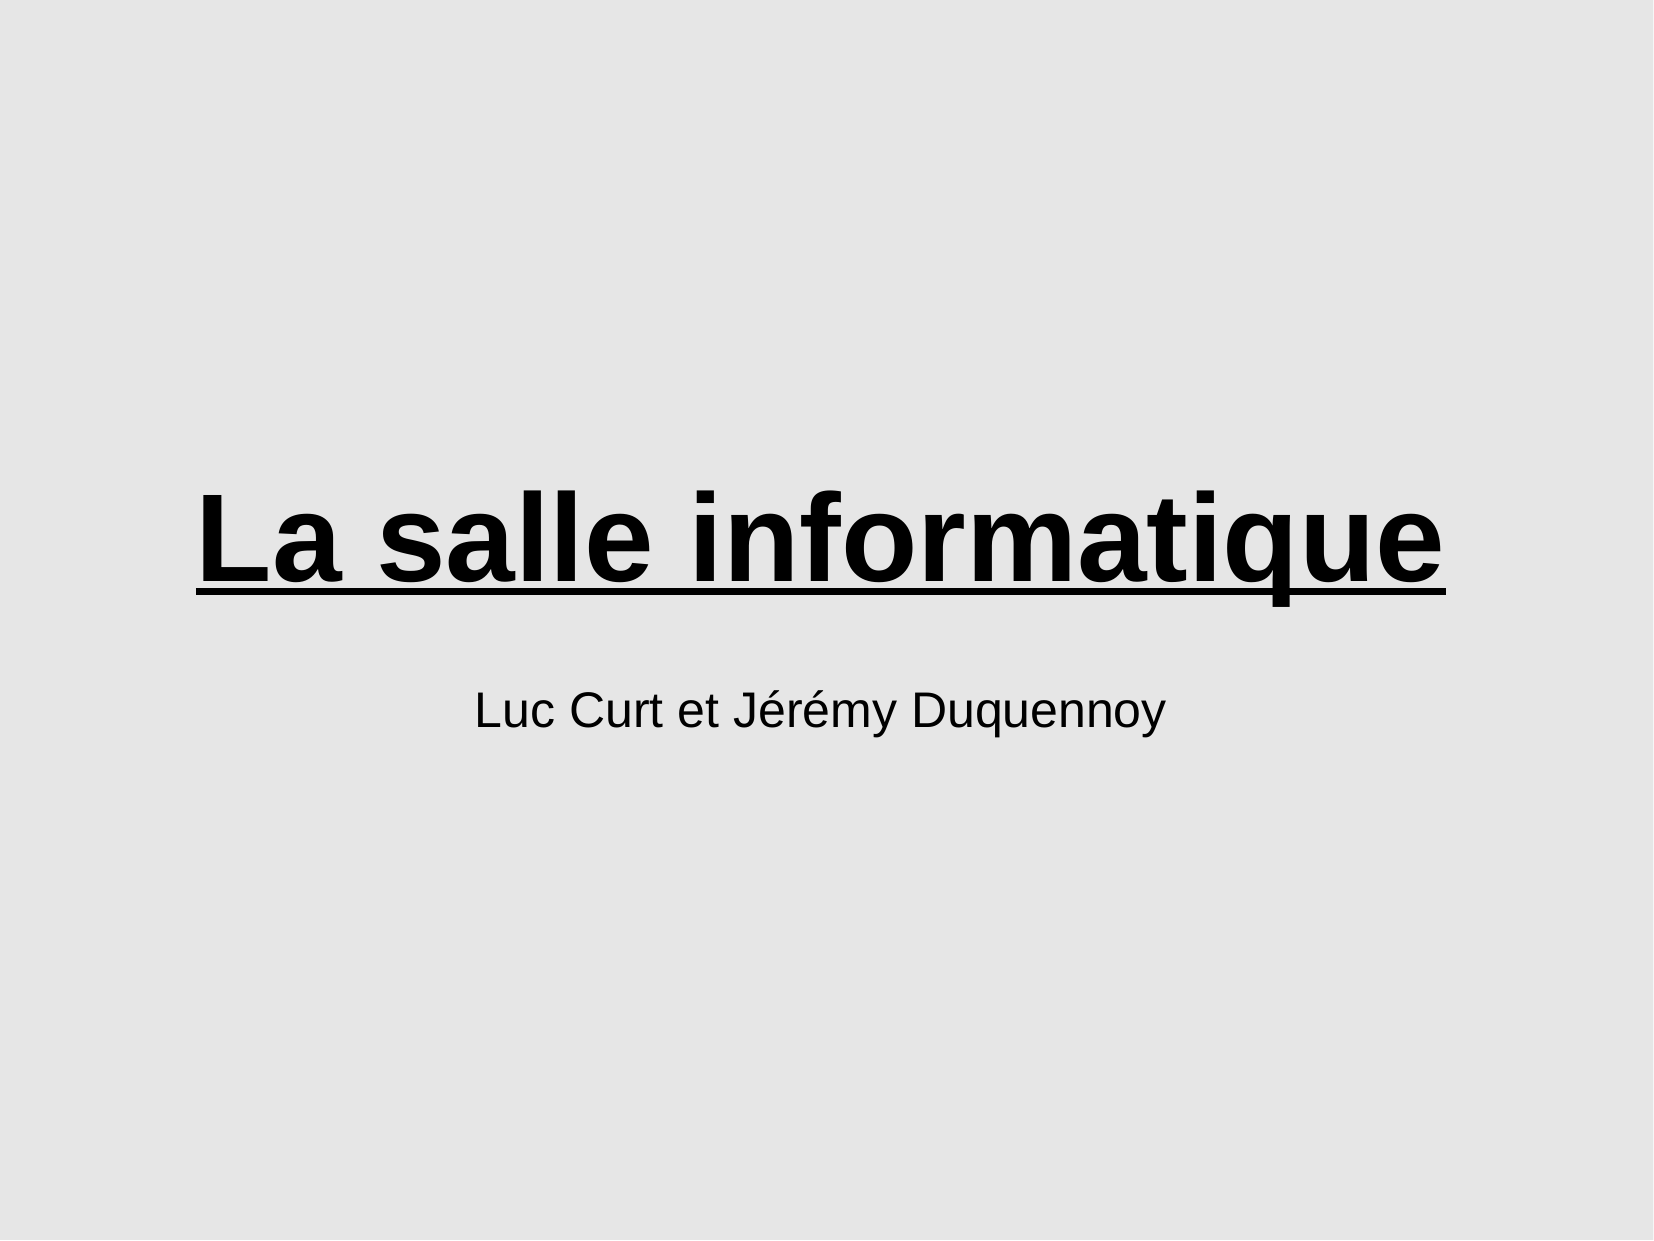

# La salle informatique Luc Curt et Jérémy Duquennoy